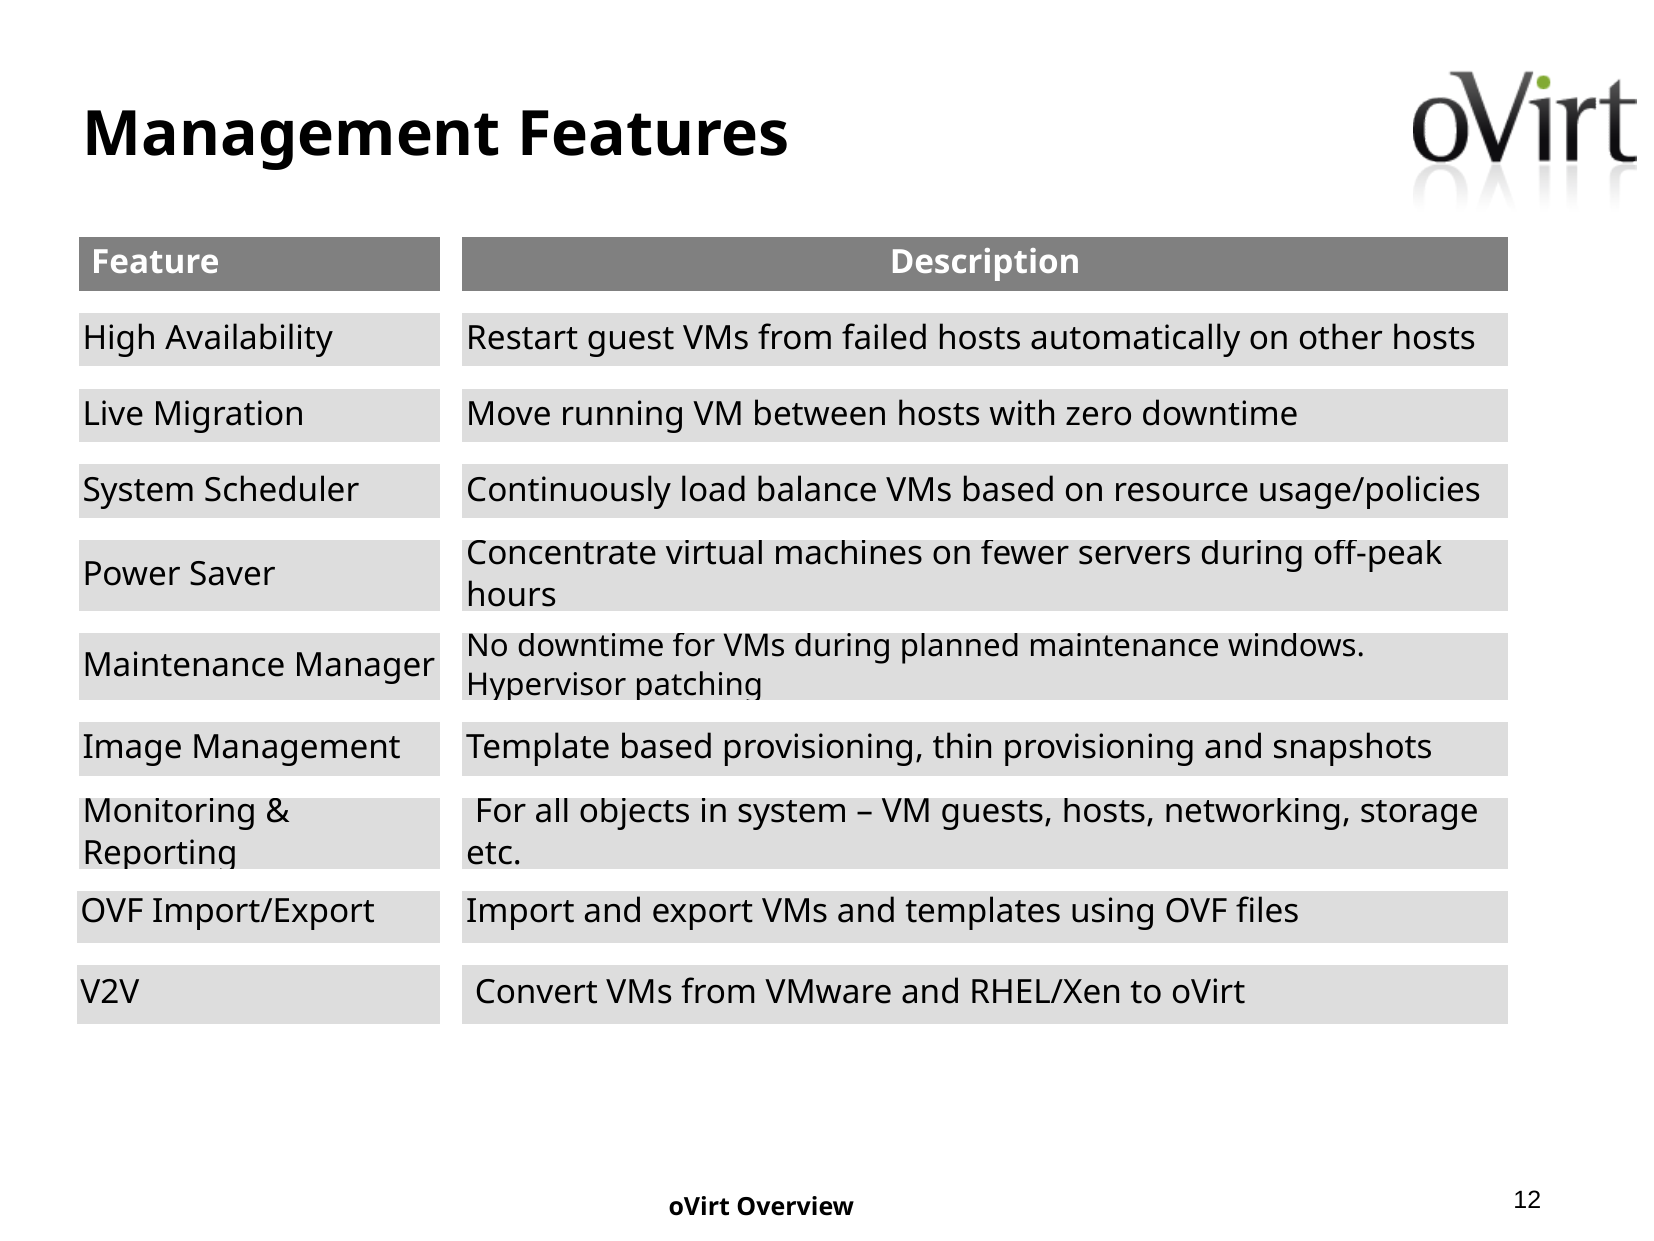

# Management Features
| Feature | Description |
| --- | --- |
| High Availability | Restart guest VMs from failed hosts automatically on other hosts |
| Live Migration | Move running VM between hosts with zero downtime |
| System Scheduler | Continuously load balance VMs based on resource usage/policies |
| Power Saver | Concentrate virtual machines on fewer servers during off-peak hours |
| Maintenance Manager | No downtime for VMs during planned maintenance windows. Hypervisor patching |
| Image Management | Template based provisioning, thin provisioning and snapshots |
| Monitoring & Reporting | For all objects in system – VM guests, hosts, networking, storage etc. |
| OVF Import/Export | Import and export VMs and templates using OVF files |
| --- | --- |
| V2V | Convert VMs from VMware and RHEL/Xen to oVirt |